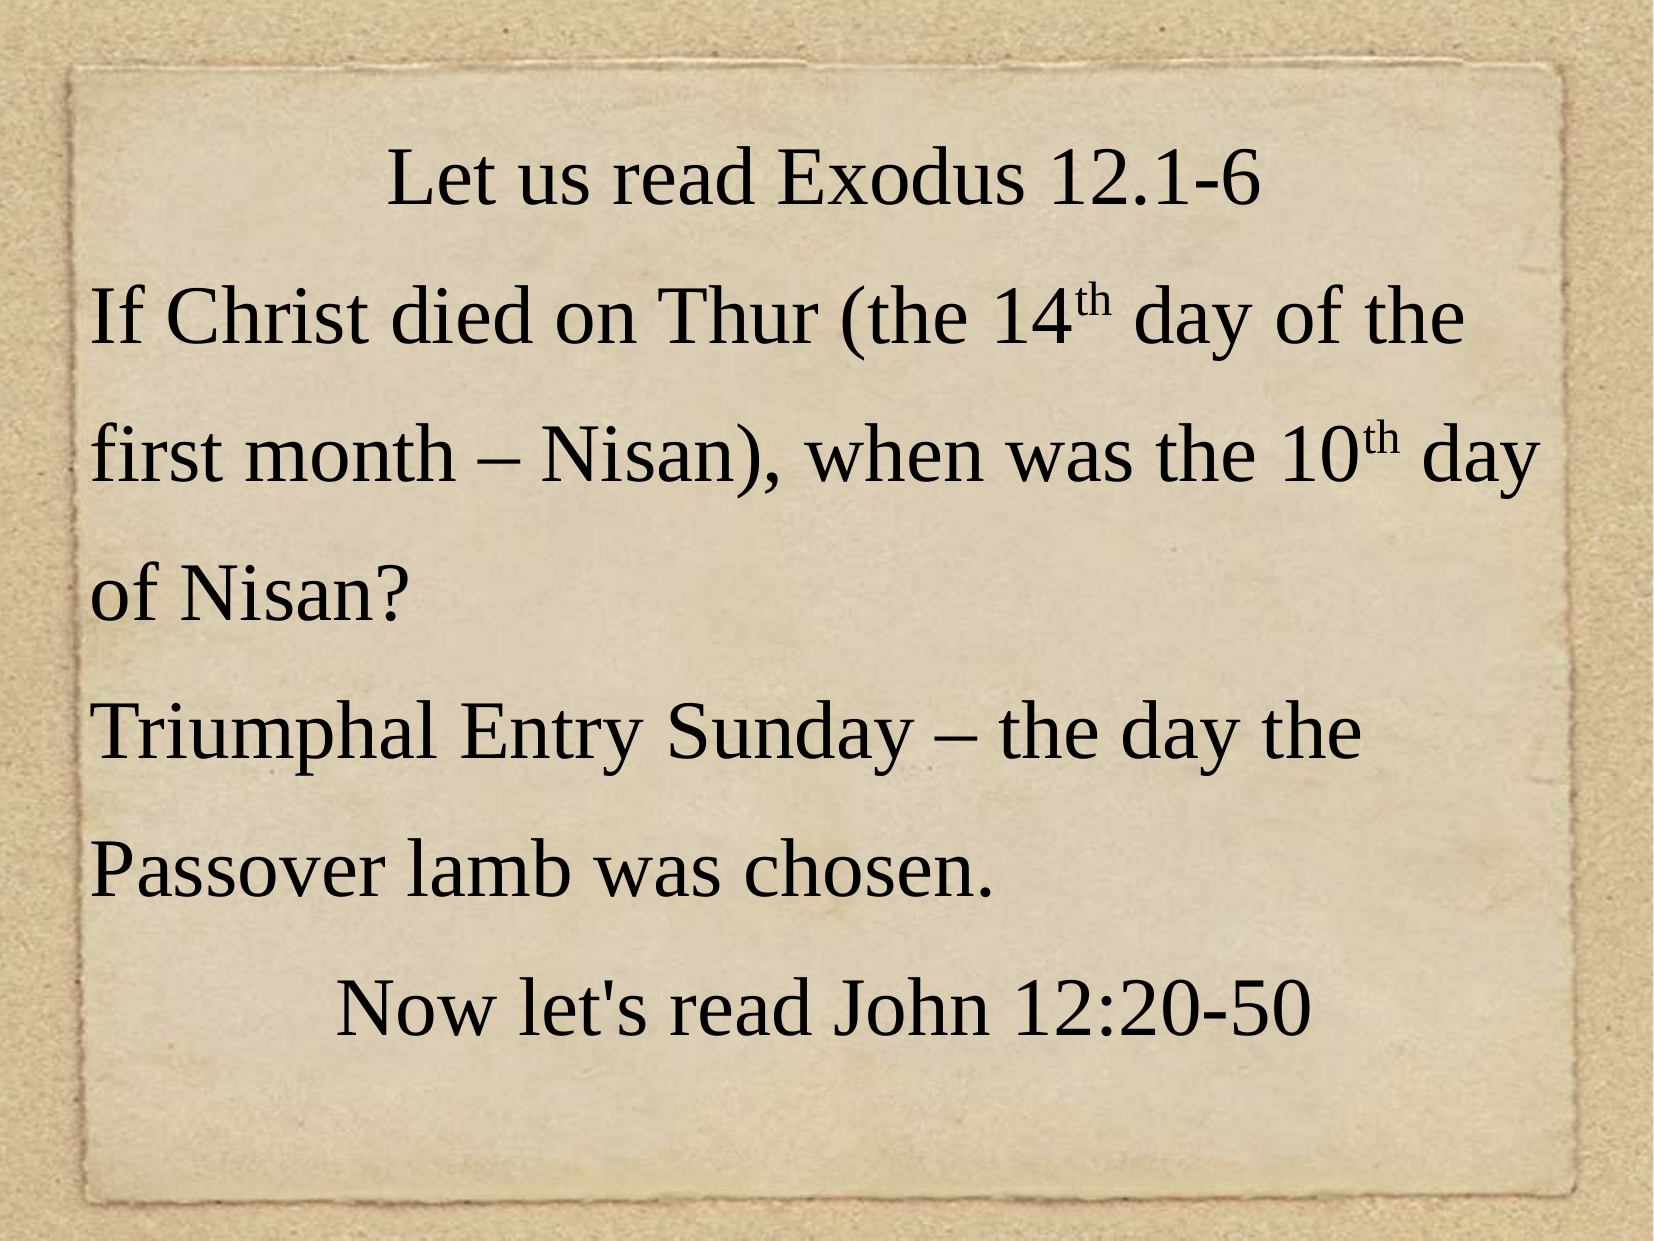

Let us read Exodus 12.1-6
If Christ died on Thur (the 14th day of the first month – Nisan), when was the 10th day of Nisan?
Triumphal Entry Sunday – the day the Passover lamb was chosen.
Now let's read John 12:20-50